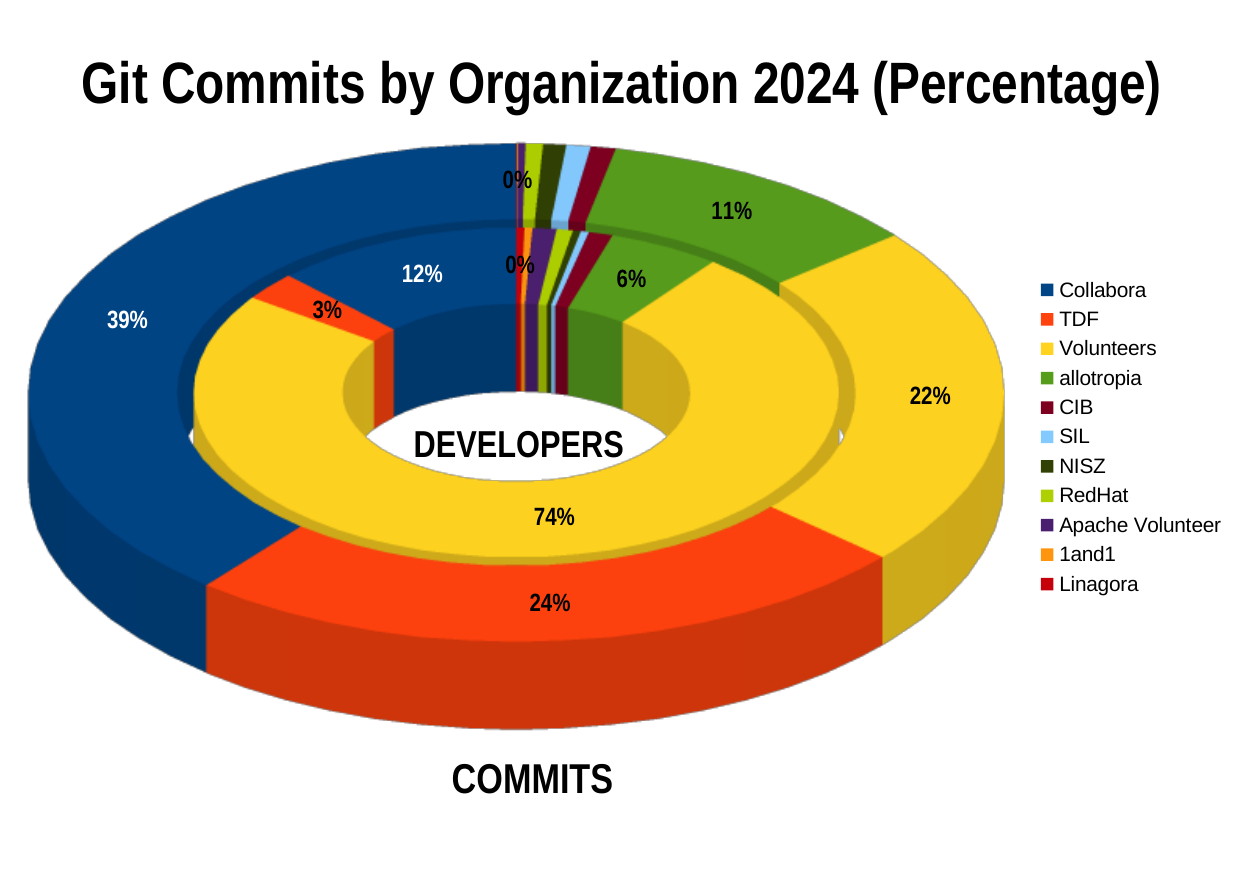

Git Commits by Organization 2024 (Percentage)
DEVELOPERS
COMMITS